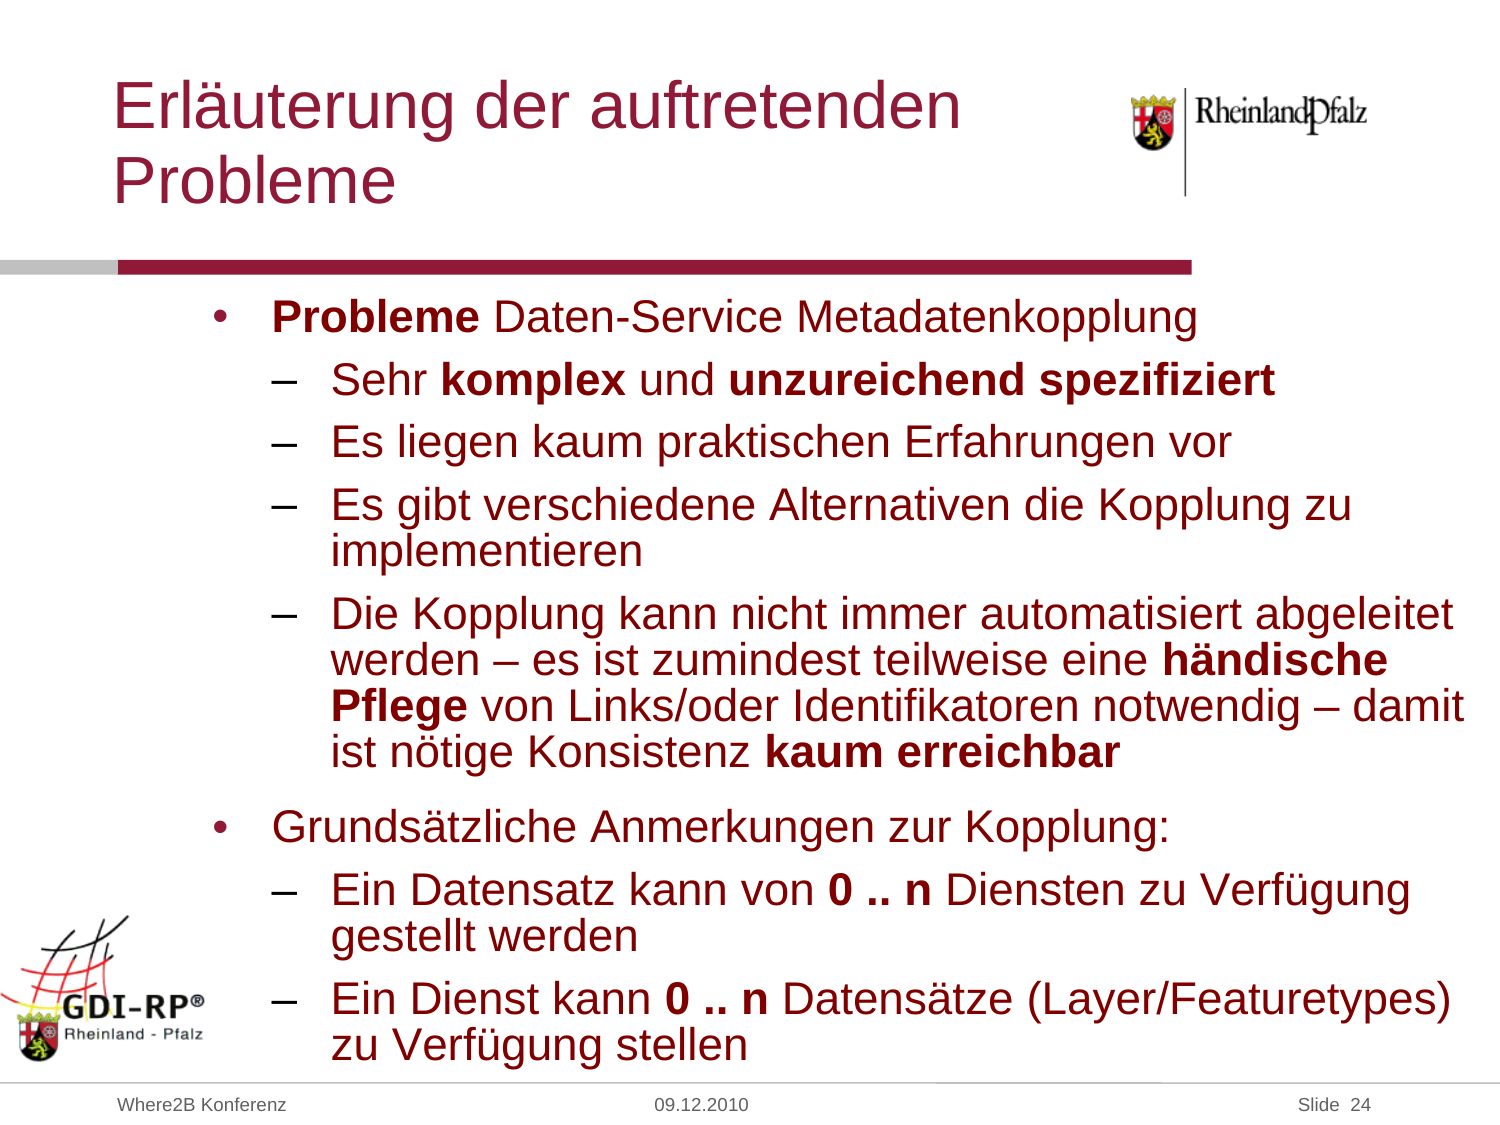

# Erläuterung der auftretenden Probleme
Probleme Daten-Service Metadatenkopplung
Sehr komplex und unzureichend spezifiziert
Es liegen kaum praktischen Erfahrungen vor
Es gibt verschiedene Alternativen die Kopplung zu implementieren
Die Kopplung kann nicht immer automatisiert abgeleitet werden – es ist zumindest teilweise eine händische Pflege von Links/oder Identifikatoren notwendig – damit ist nötige Konsistenz kaum erreichbar
Grundsätzliche Anmerkungen zur Kopplung:
Ein Datensatz kann von 0 .. n Diensten zu Verfügung gestellt werden
Ein Dienst kann 0 .. n Datensätze (Layer/Featuretypes) zu Verfügung stellen